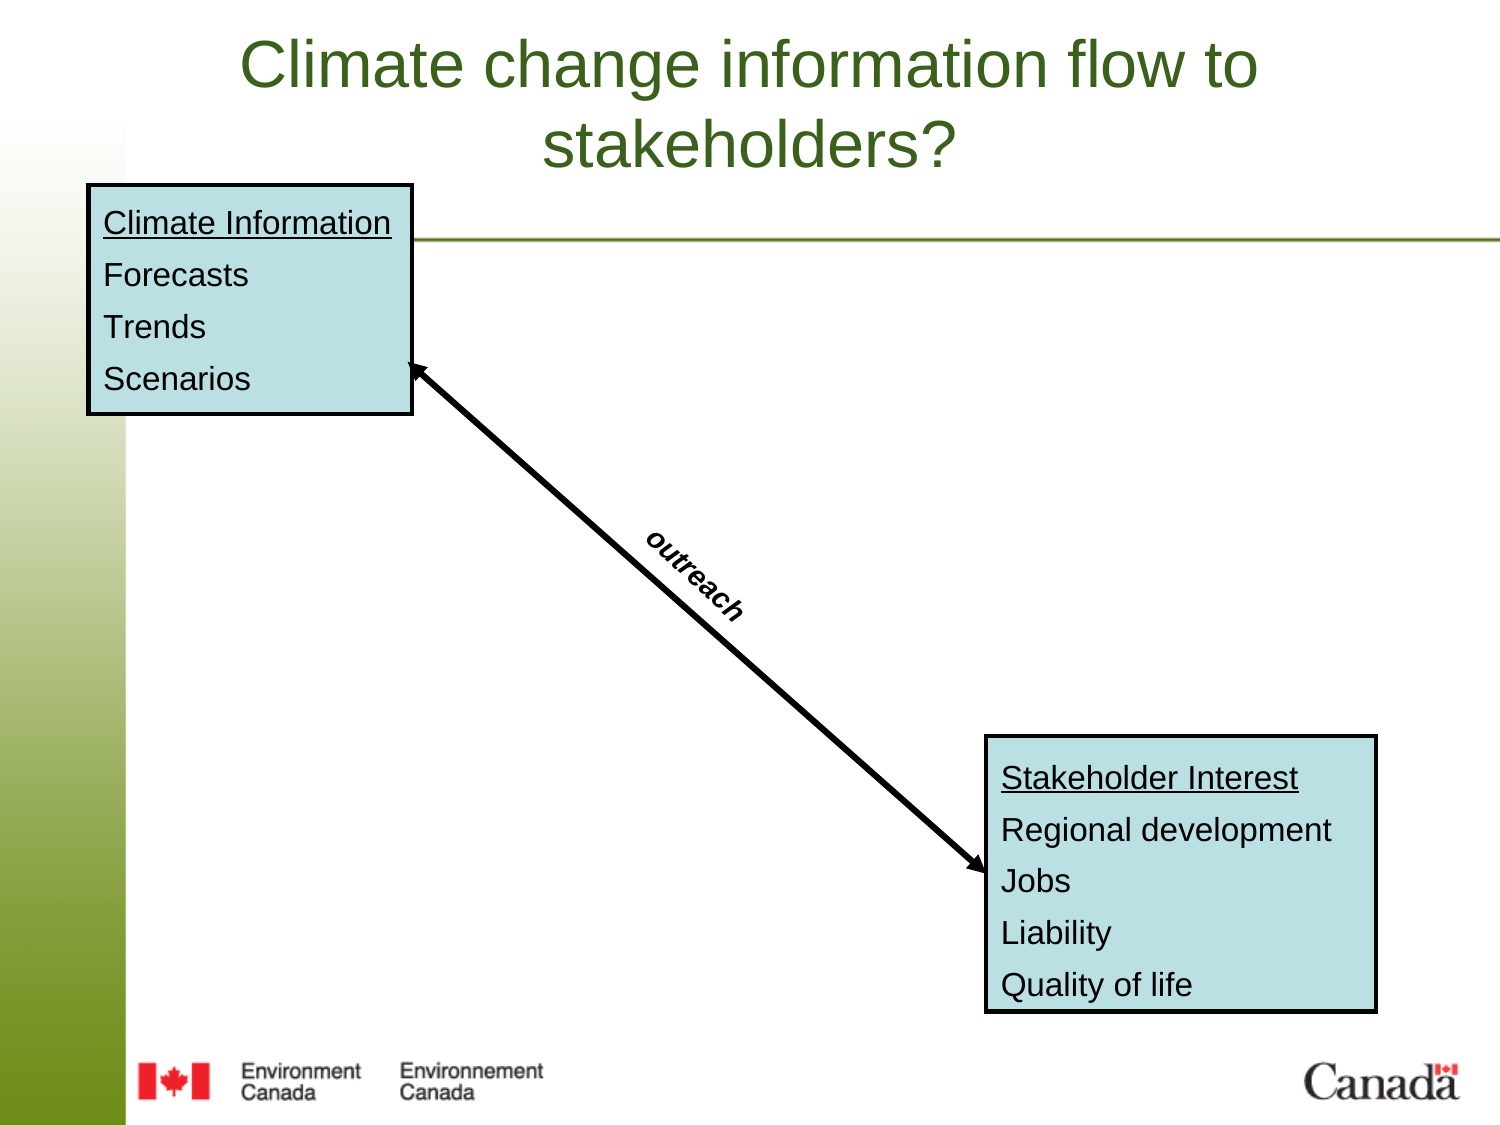

Climate change information flow to stakeholders?
Climate Information
Forecasts
Trends
Scenarios
outreach
Stakeholder Interest
Regional development
Jobs
Liability
Quality of life